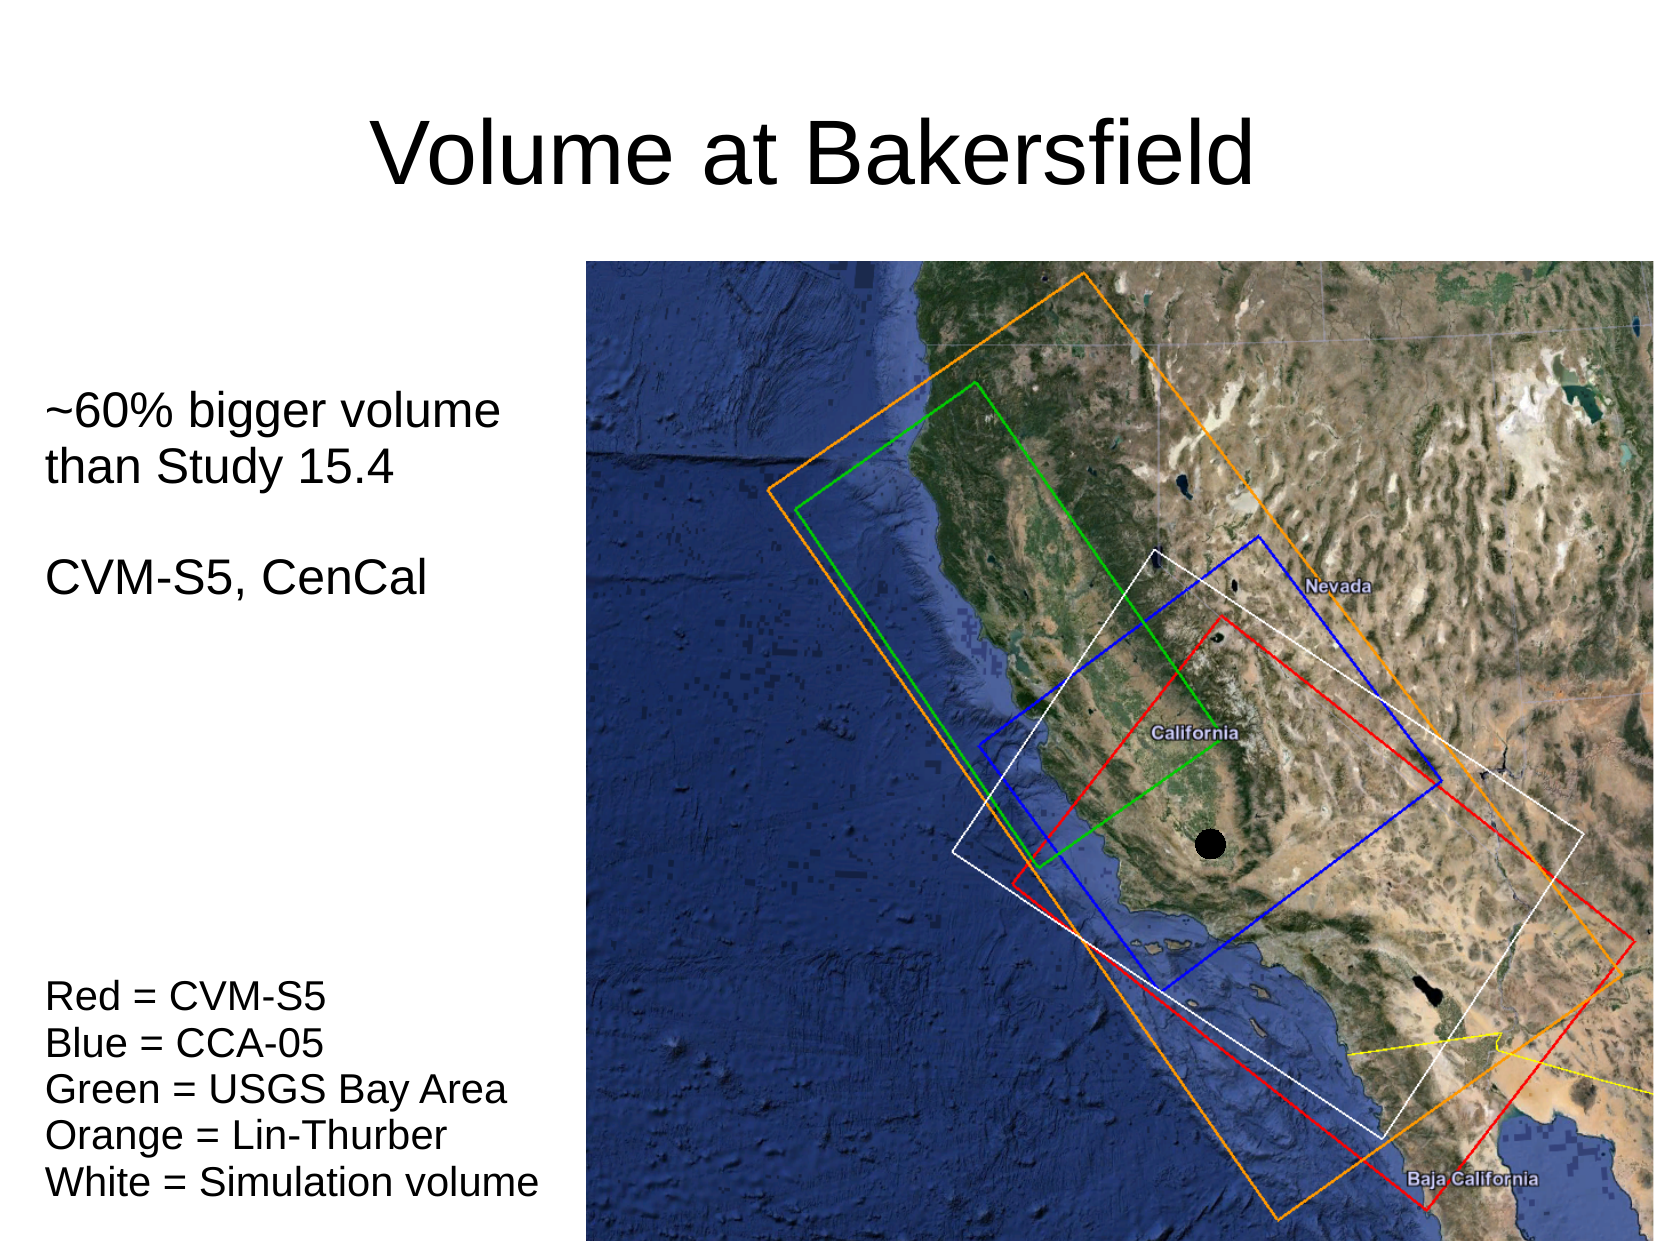

# Volume at Bakersfield
~60% bigger volume than Study 15.4
CVM-S5, CenCal
Red = CVM-S5
Blue = CCA-05
Green = USGS Bay Area
Orange = Lin-Thurber
White = Simulation volume